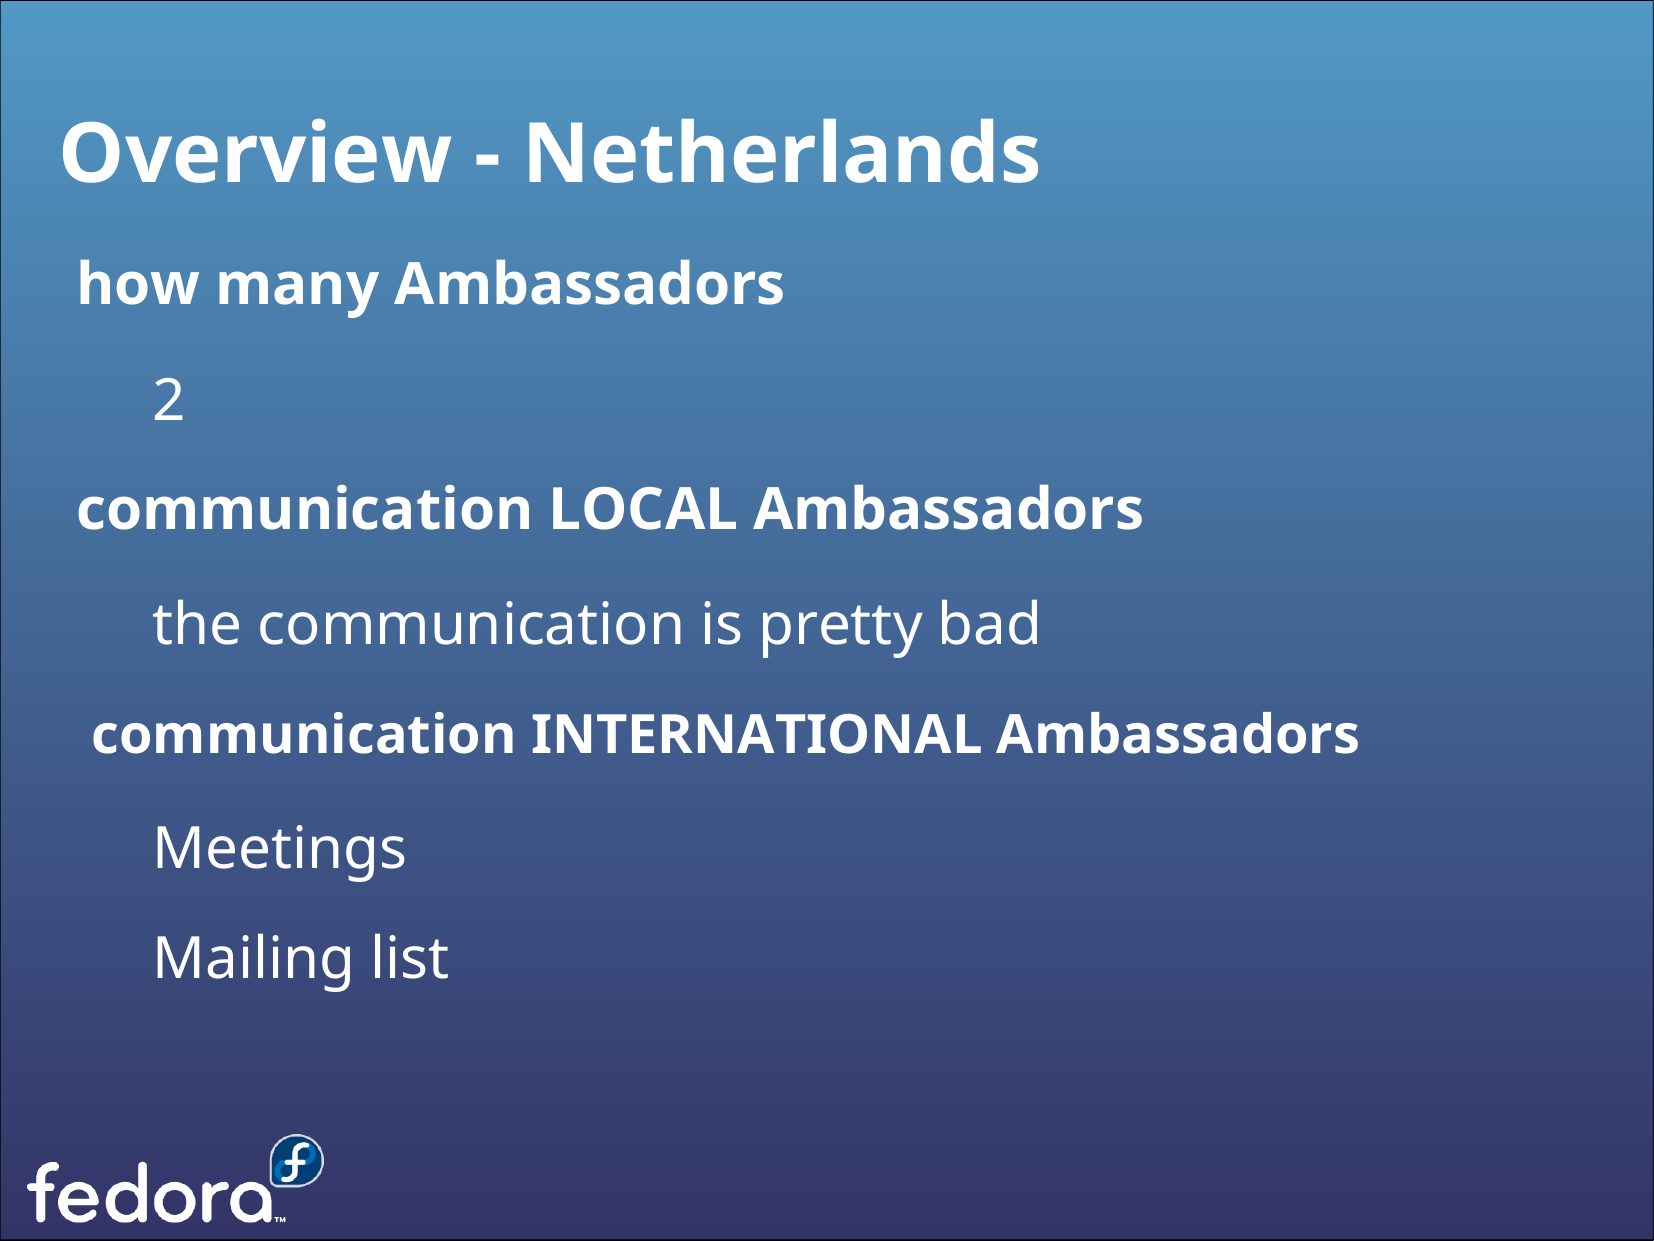

# Overview - Netherlands
how many Ambassadors
2
communication LOCAL Ambassadors
the communication is pretty bad
 communication INTERNATIONAL Ambassadors
Meetings
Mailing list